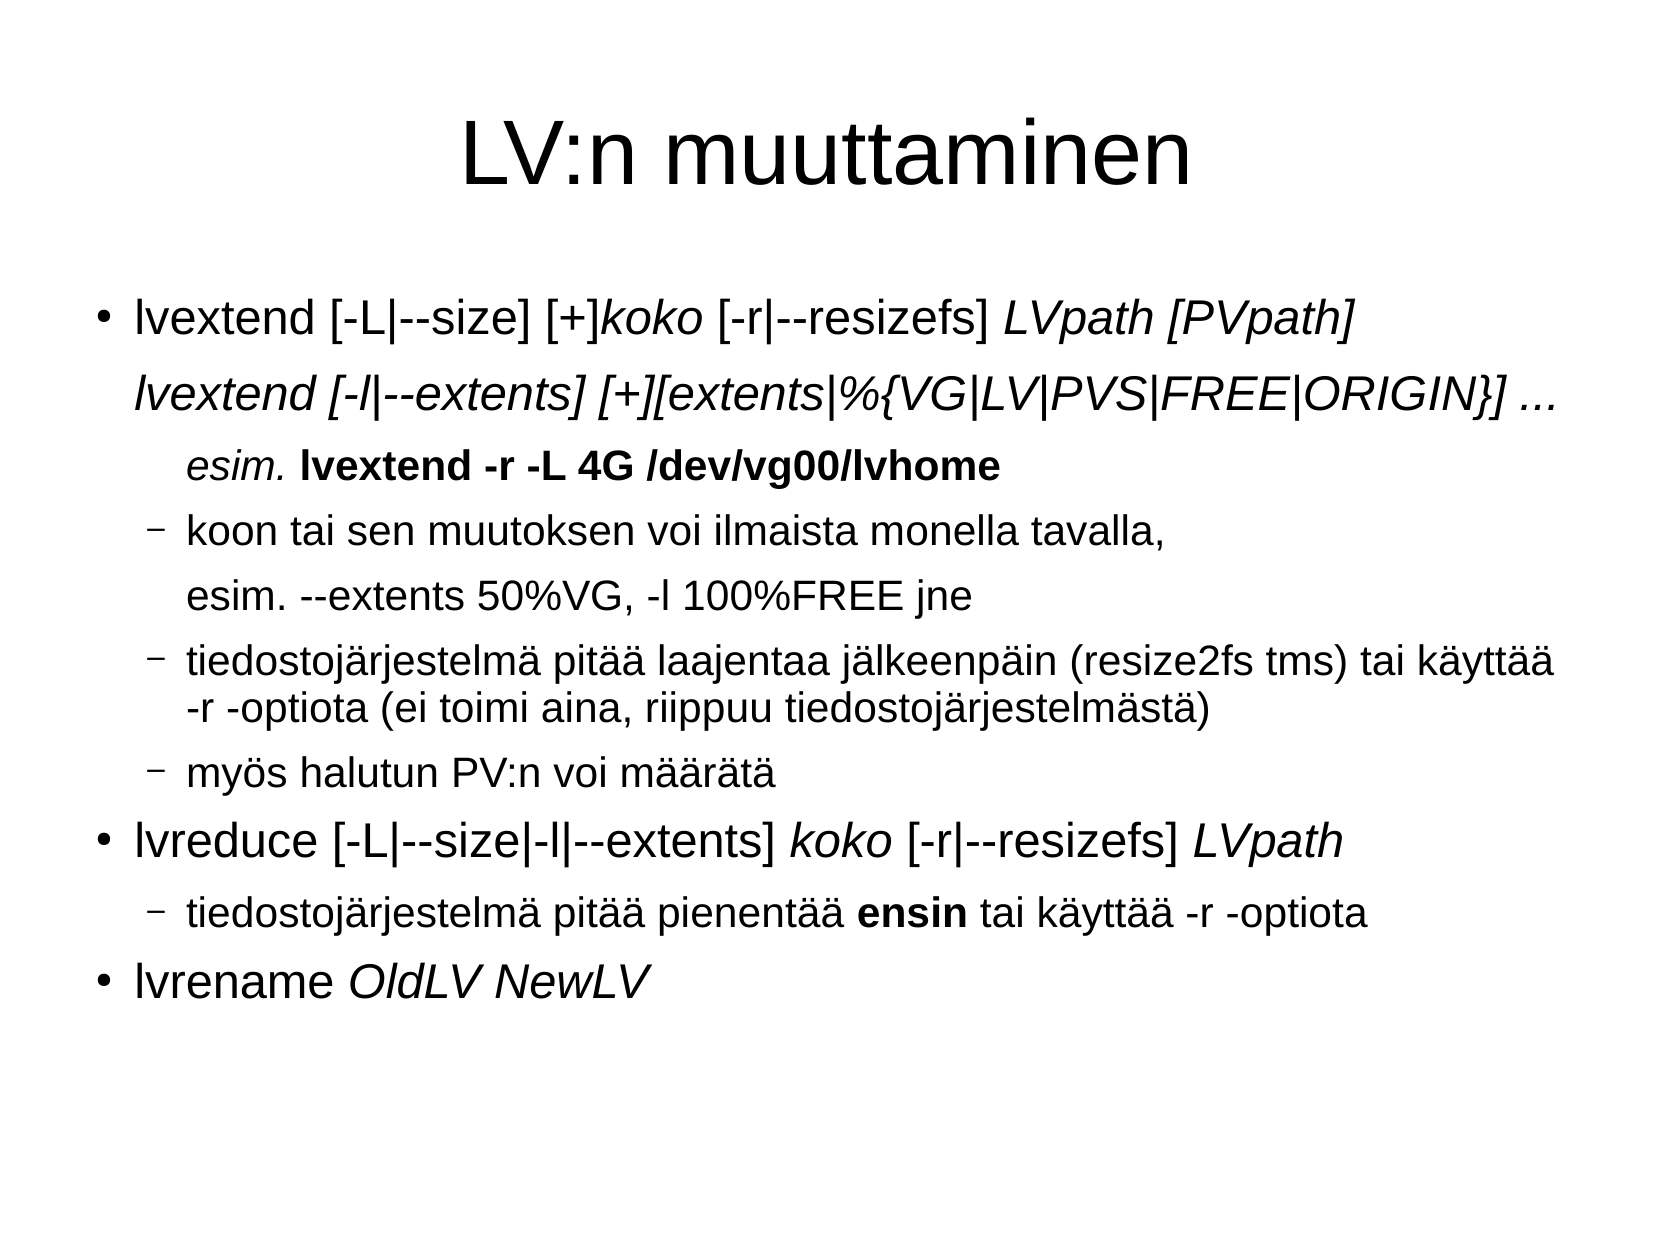

# LV:n muuttaminen
lvextend [-L|--size] [+]koko [-r|--resizefs] LVpath [PVpath]
lvextend [-l|--extents] [+][extents|%{VG|LV|PVS|FREE|ORIGIN}] ...
esim. lvextend -r -L 4G /dev/vg00/lvhome
koon tai sen muutoksen voi ilmaista monella tavalla,
esim. --extents 50%VG, -l 100%FREE jne
tiedostojärjestelmä pitää laajentaa jälkeenpäin (resize2fs tms) tai käyttää -r -optiota (ei toimi aina, riippuu tiedostojärjestelmästä)
myös halutun PV:n voi määrätä
lvreduce [-L|--size|-l|--extents] koko [-r|--resizefs] LVpath
tiedostojärjestelmä pitää pienentää ensin tai käyttää -r -optiota
lvrename OldLV NewLV